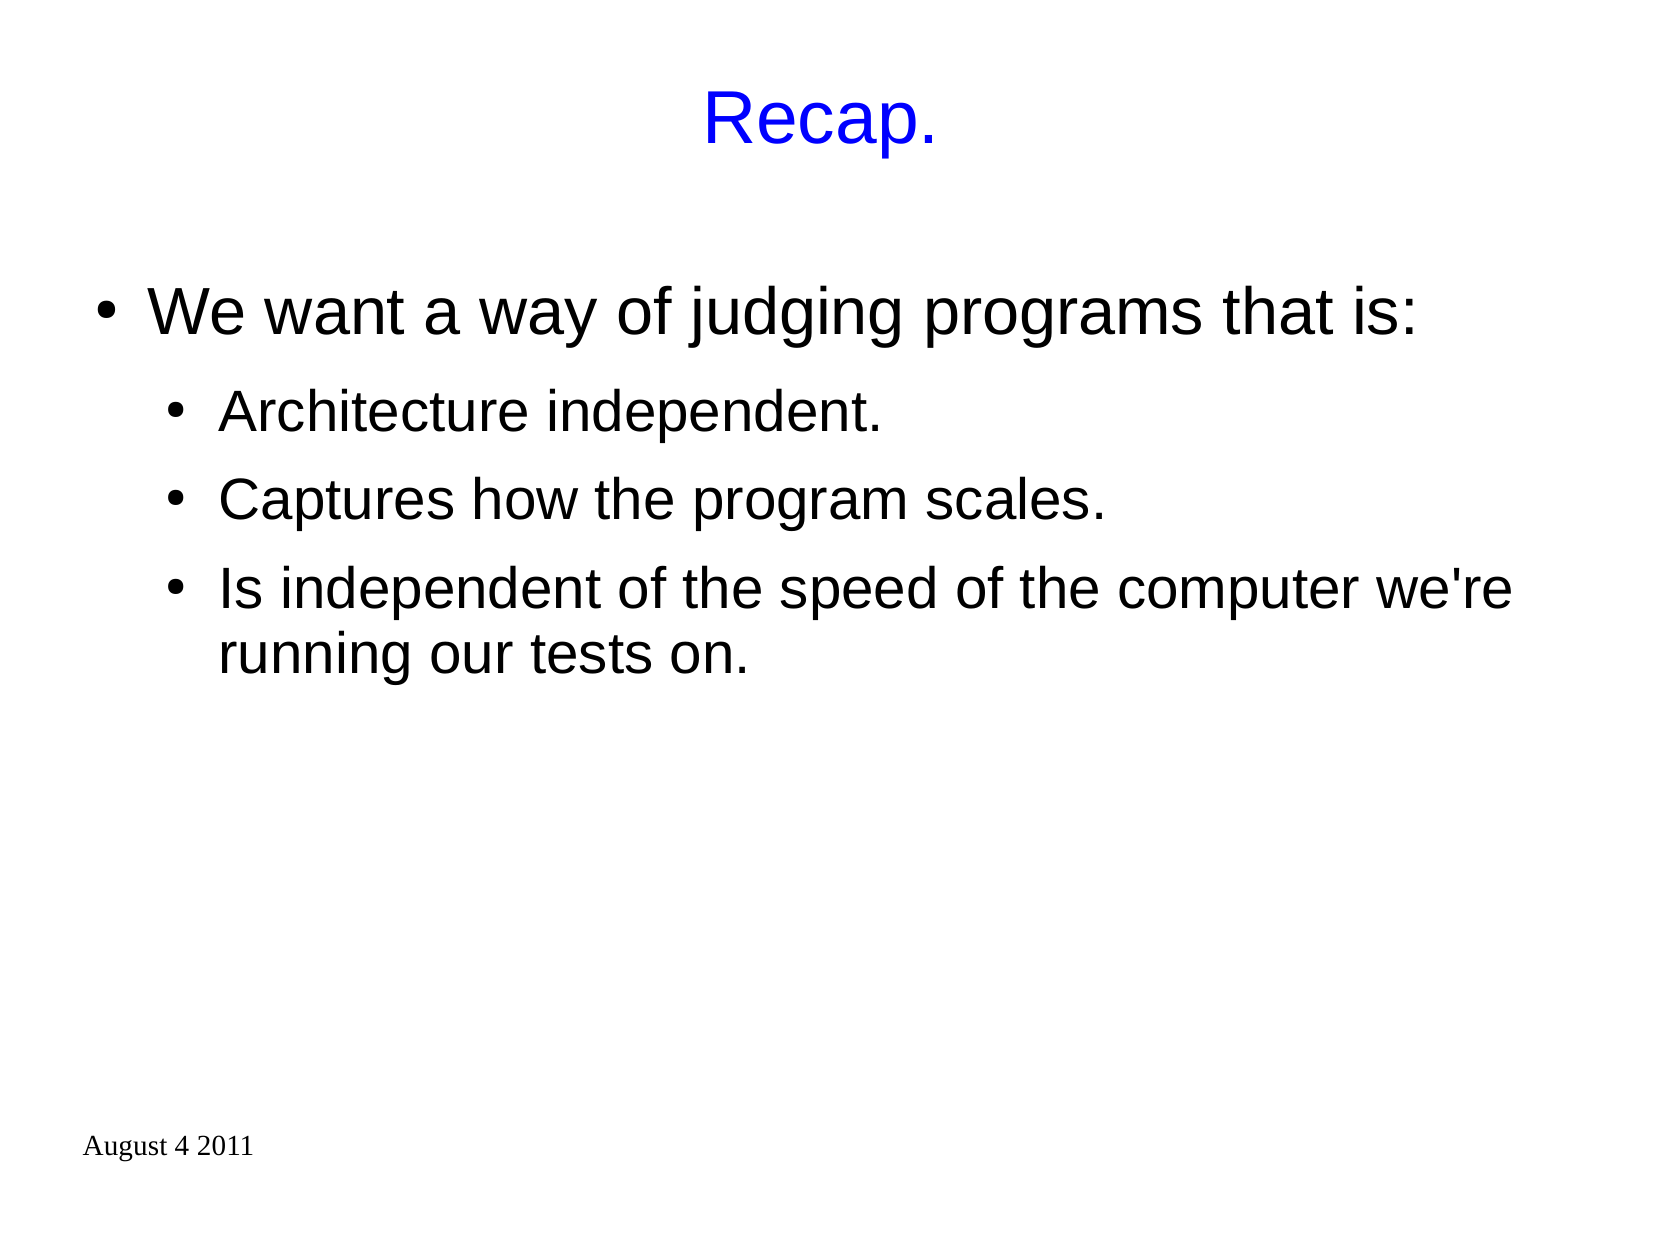

# Recap.
We want a way of judging programs that is:
Architecture independent.
Captures how the program scales.
Is independent of the speed of the computer we're running our tests on.
August 4 2011